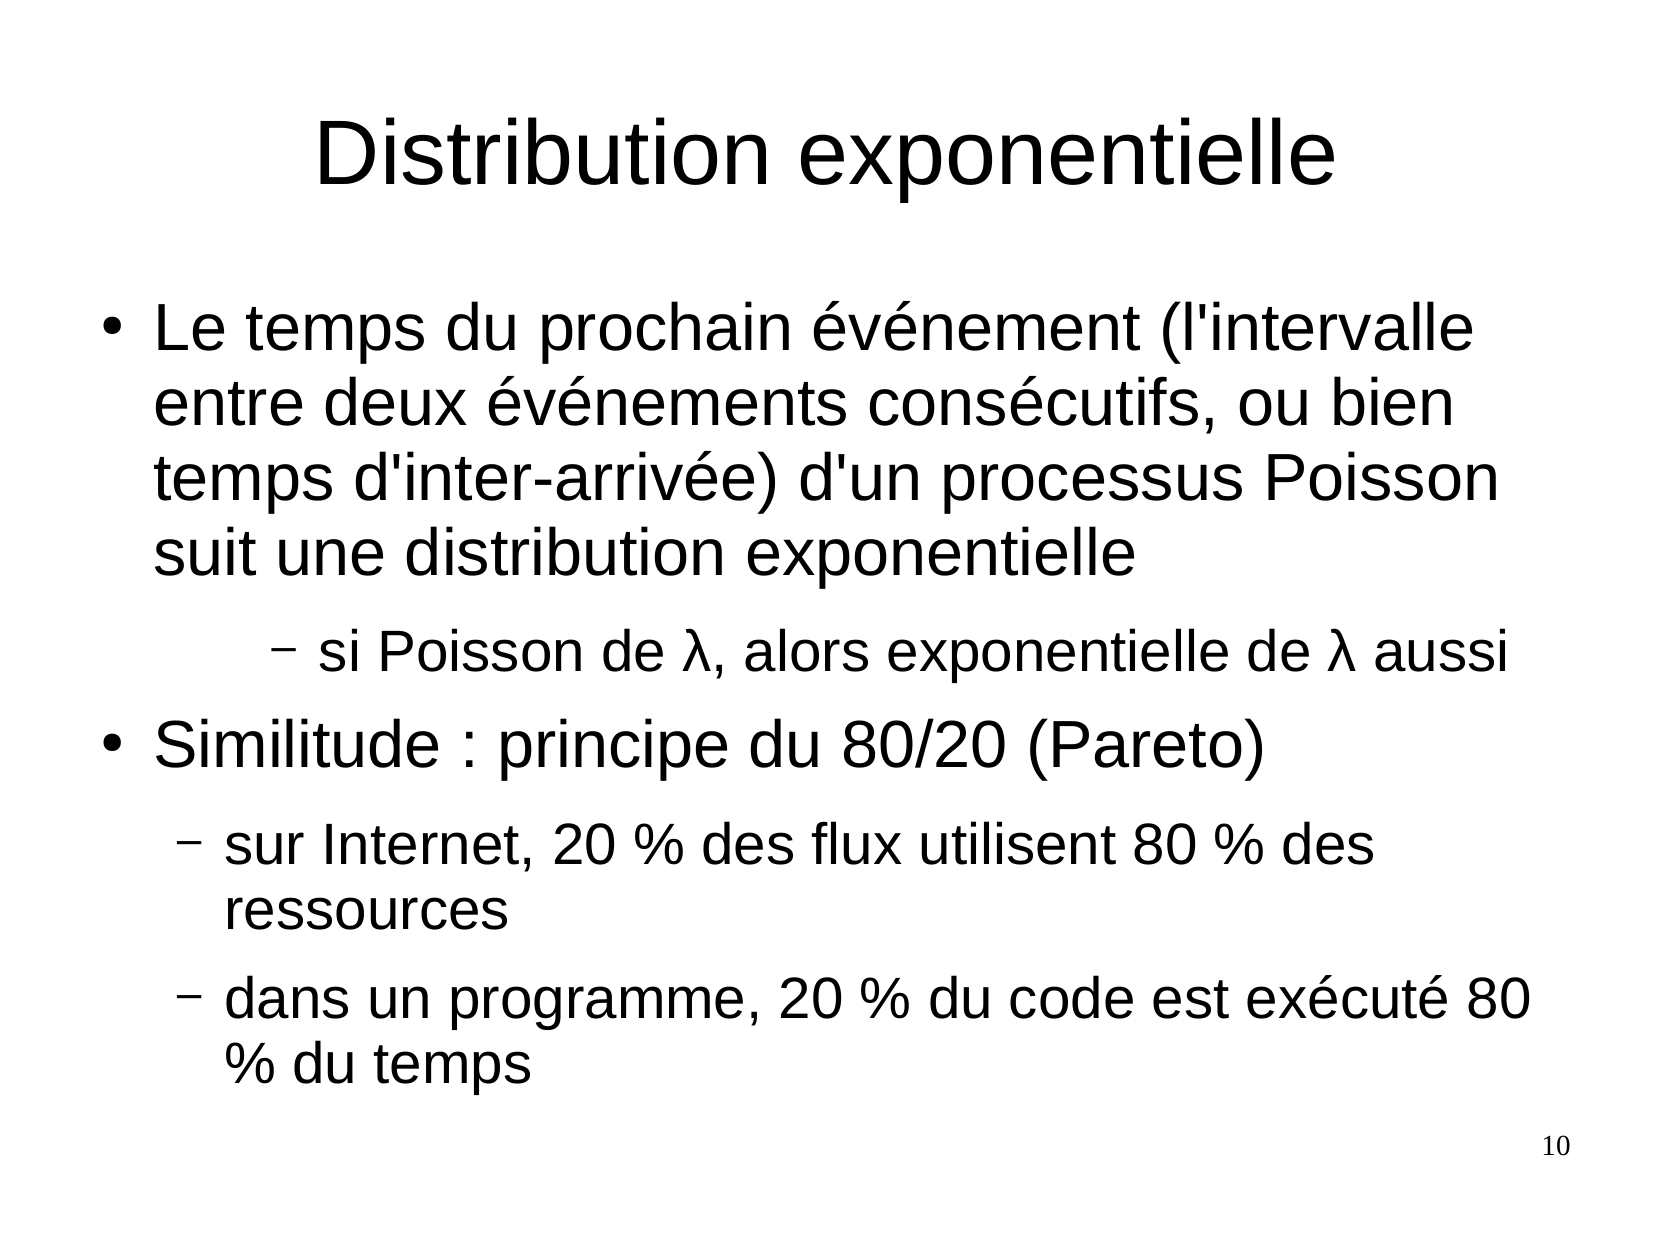

# Distribution exponentielle
Le temps du prochain événement (l'intervalle entre deux événements consécutifs, ou bien temps d'inter-arrivée) d'un processus Poisson suit une distribution exponentielle
si Poisson de λ, alors exponentielle de λ aussi
Similitude : principe du 80/20 (Pareto)
sur Internet, 20 % des flux utilisent 80 % des ressources
dans un programme, 20 % du code est exécuté 80 % du temps
10